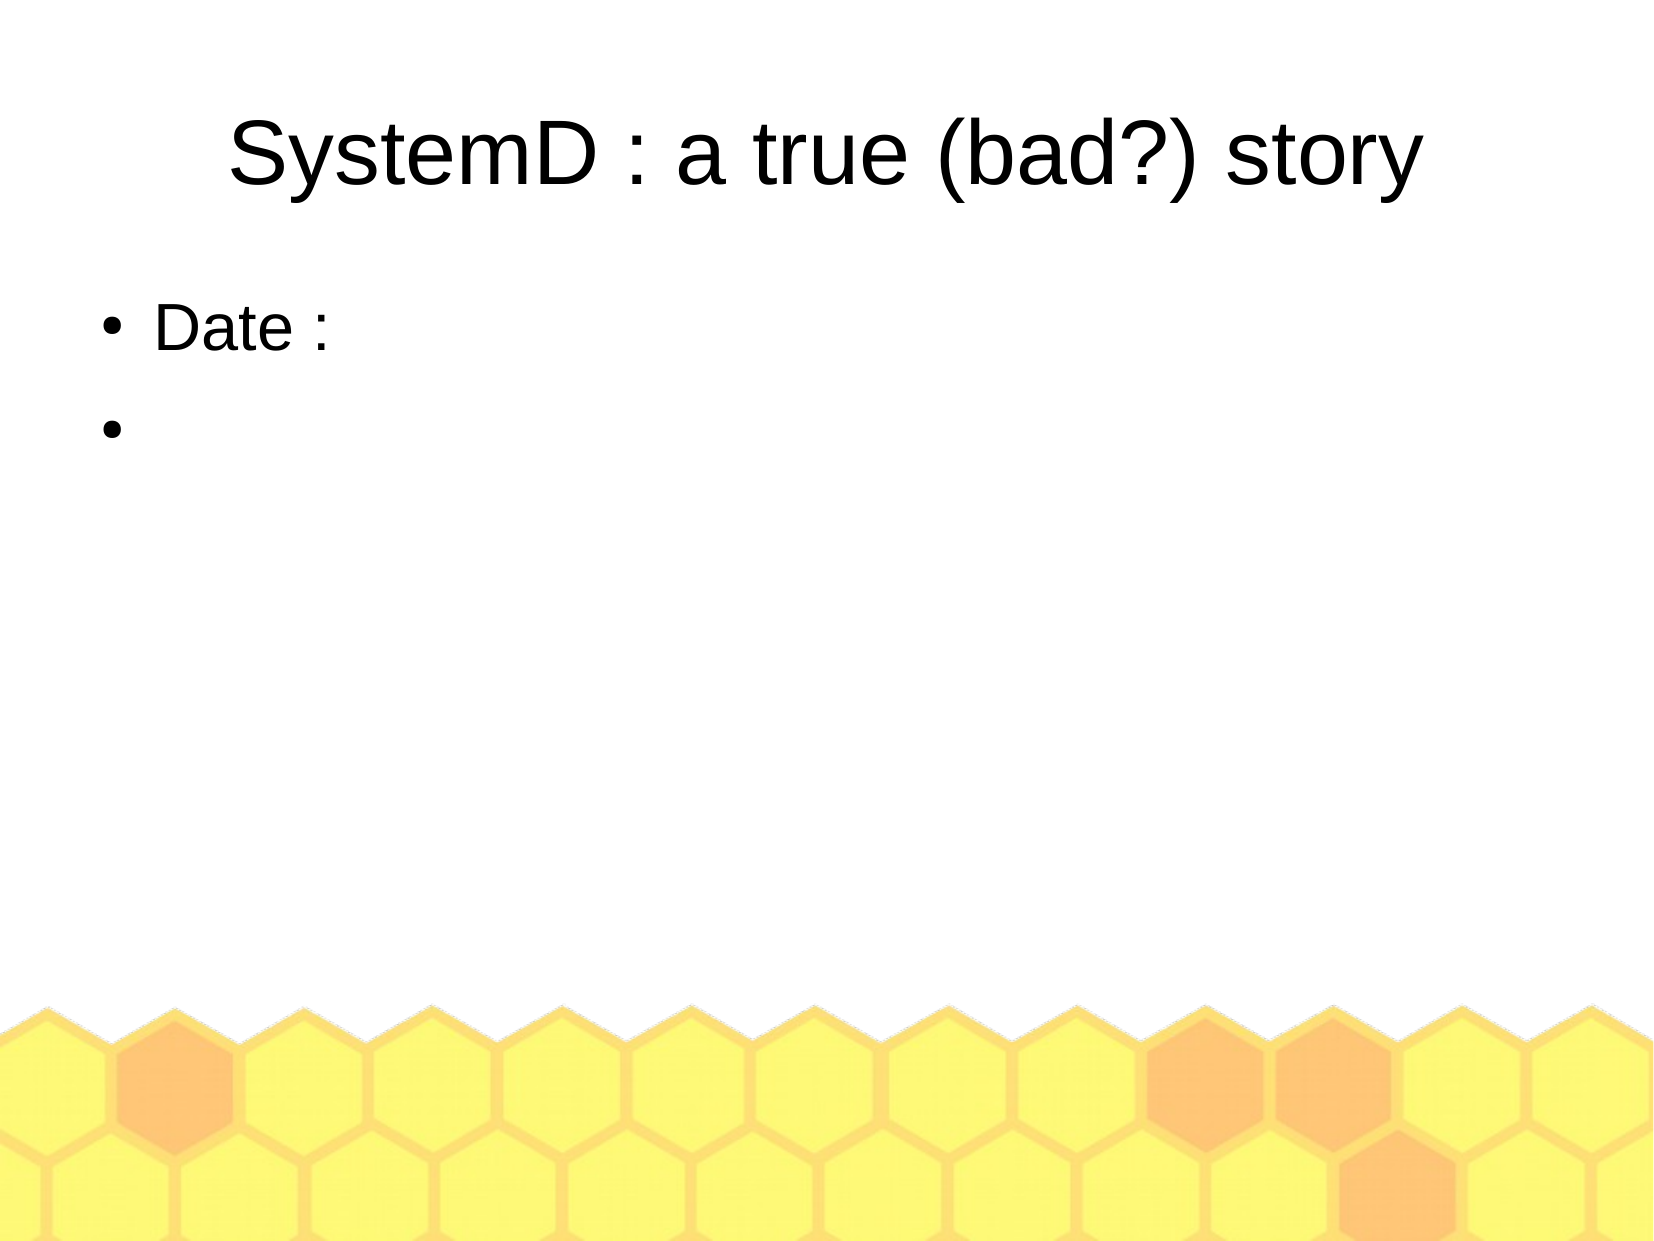

# SystemD : a true (bad?) story
Date :